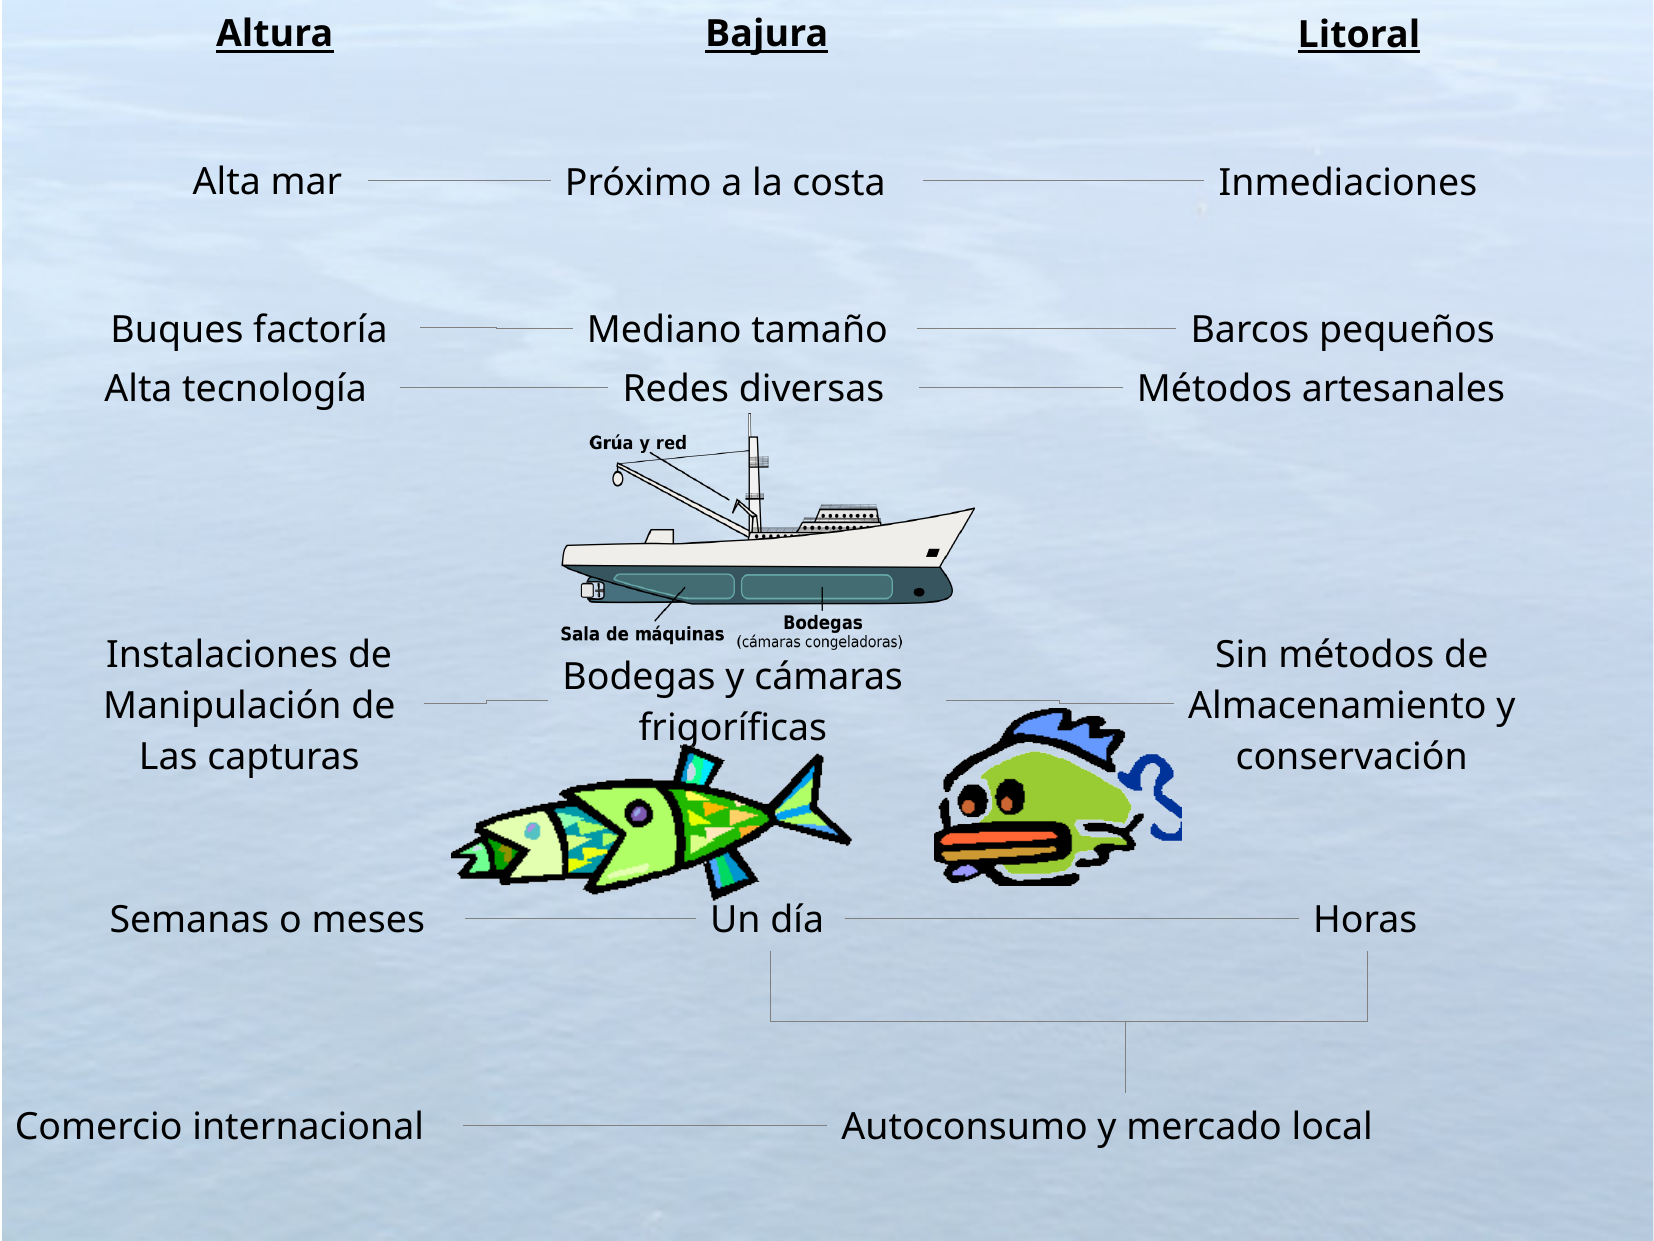

Litoral
Altura
Bajura
Alta mar
Próximo a la costa
Inmediaciones
Buques factoría
Mediano tamaño
Barcos pequeños
Alta tecnología
Redes diversas
Métodos artesanales
Instalaciones de
Manipulación de
Las capturas
Sin métodos de
Almacenamiento y
conservación
Bodegas y cámaras
frigoríficas
Semanas o meses
Un día
Horas
Comercio internacional
Autoconsumo y mercado local